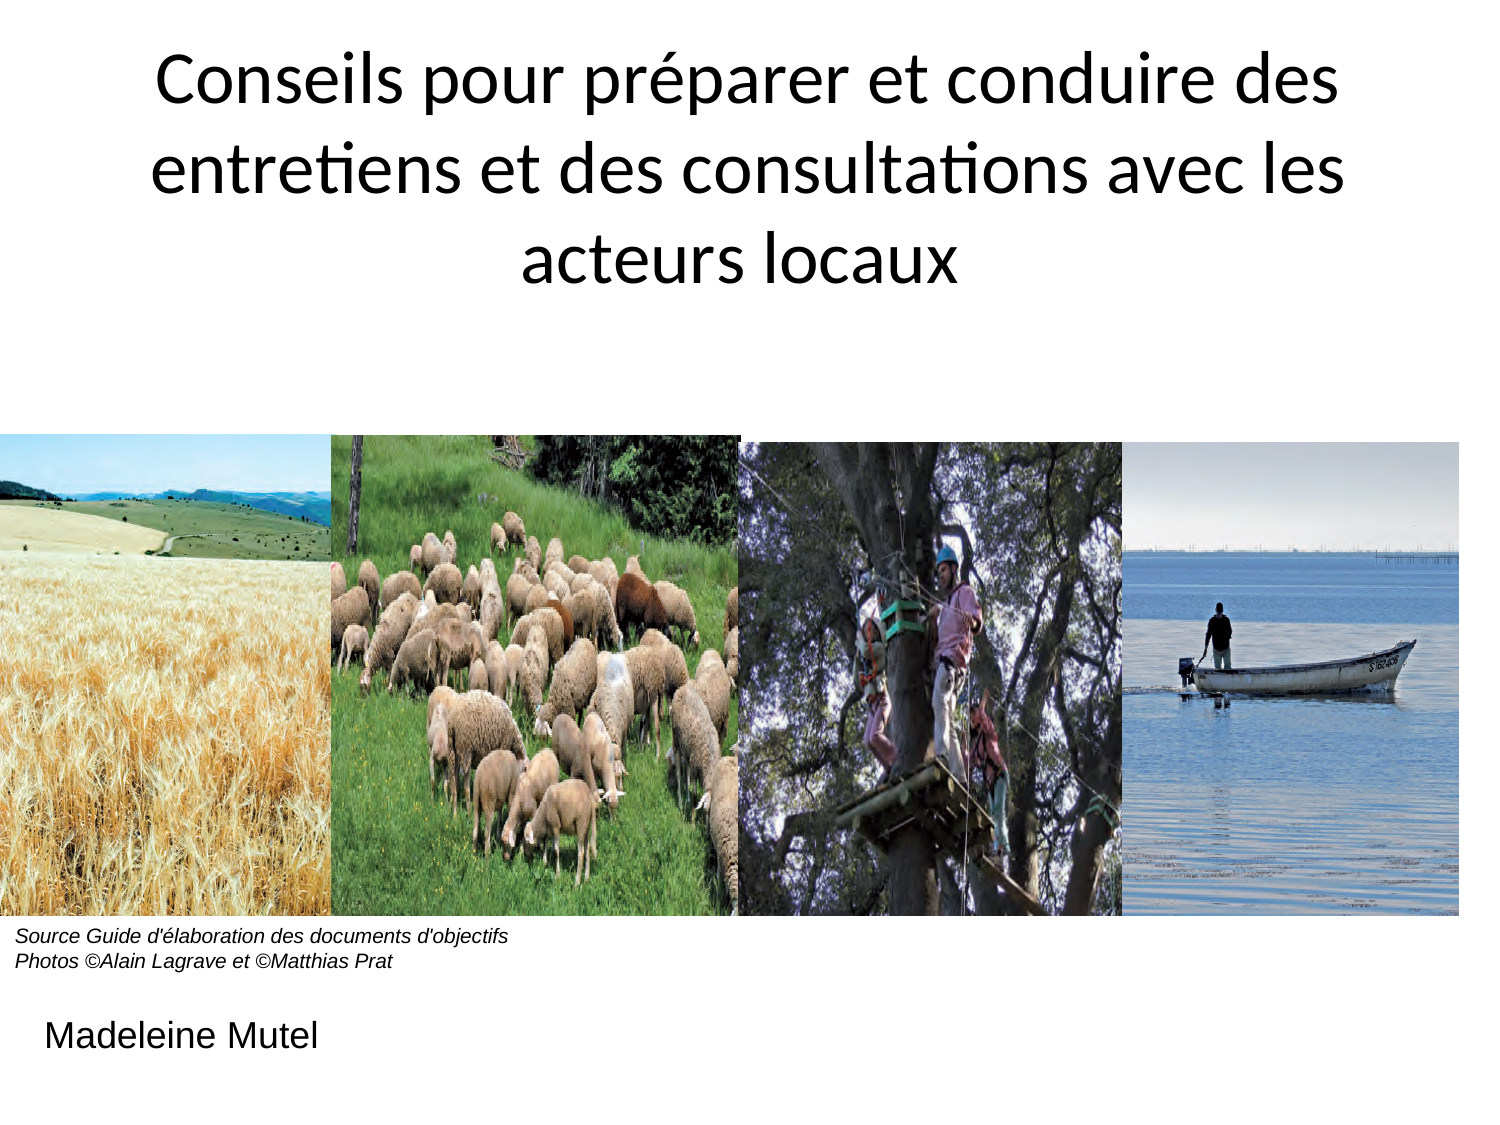

# Conseils pour préparer et conduire des entretiens et des consultations avec les acteurs locaux
Source Guide d'élaboration des documents d'objectifs
Photos ©Alain Lagrave et ©Matthias Prat
Madeleine Mutel